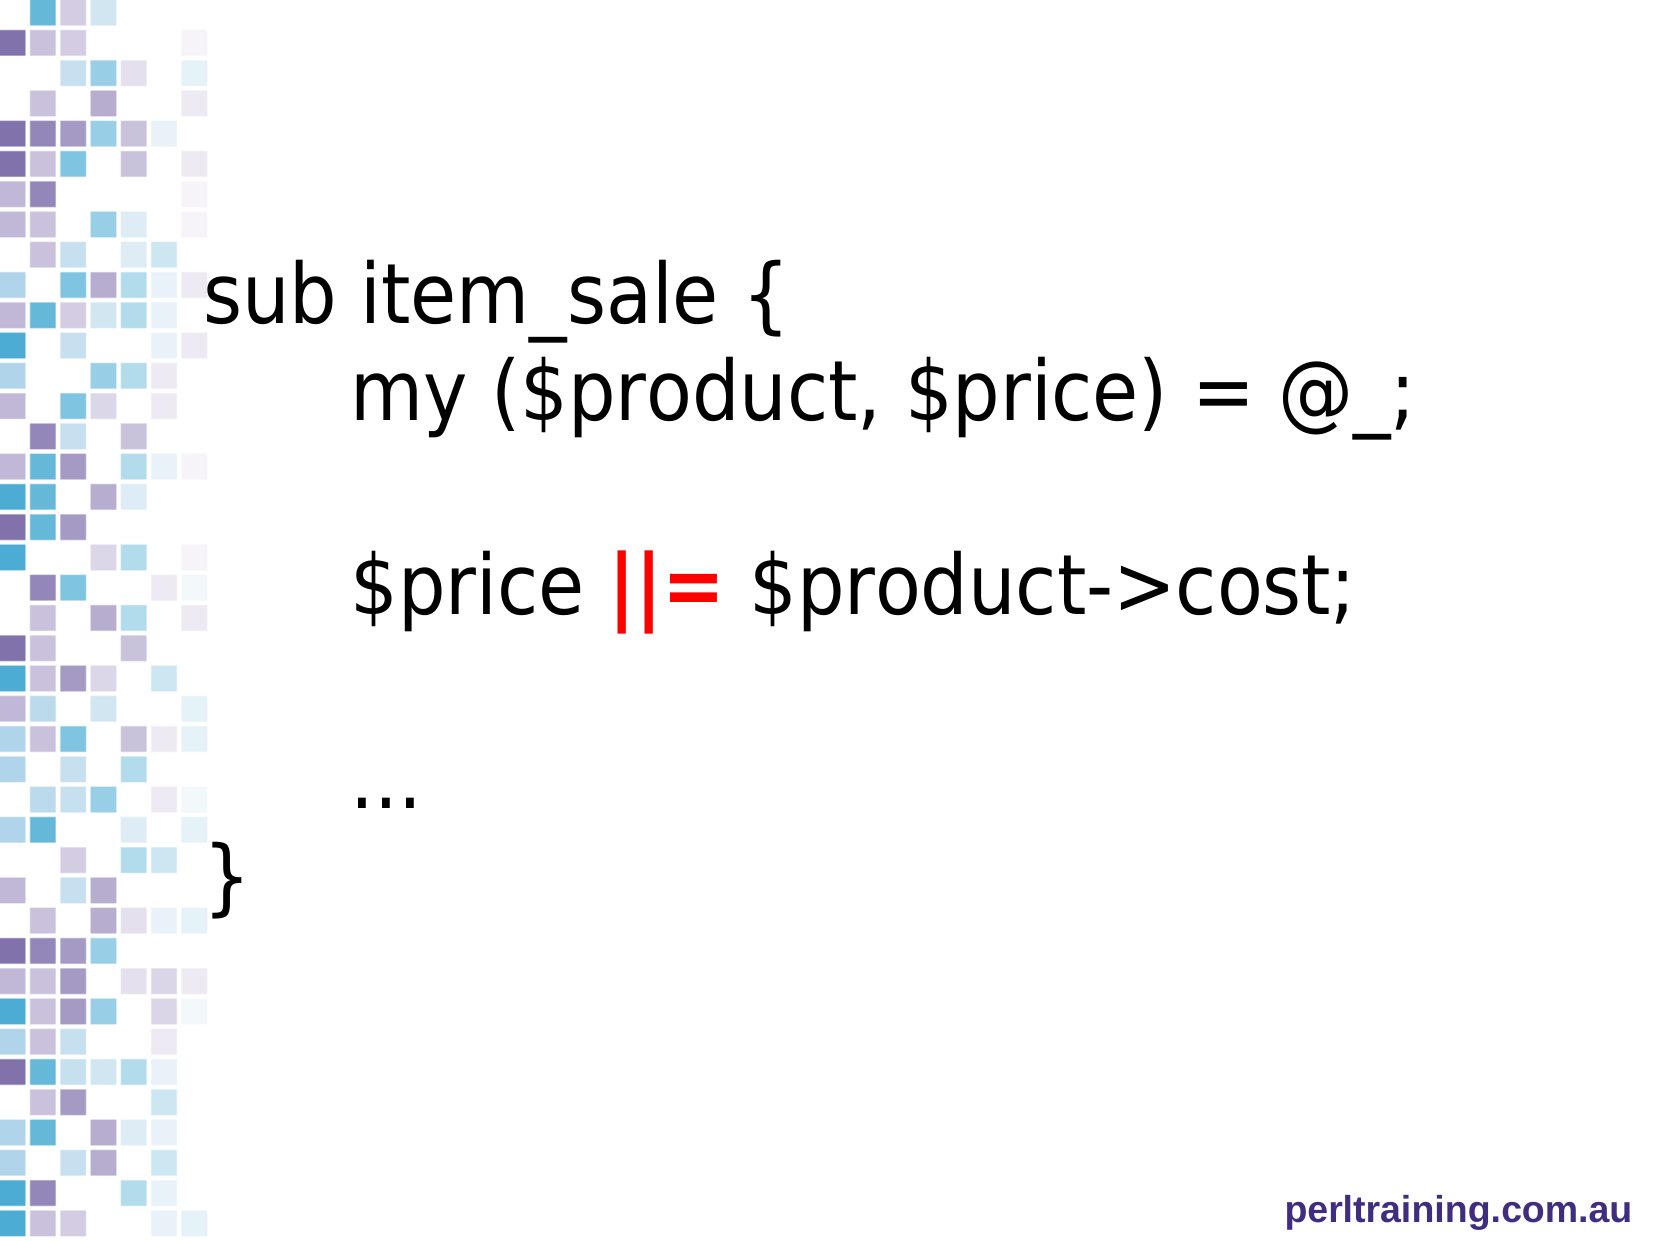

# sub item_sale { my ($product, $price) = @_; $price ||= $product->cost; ... }